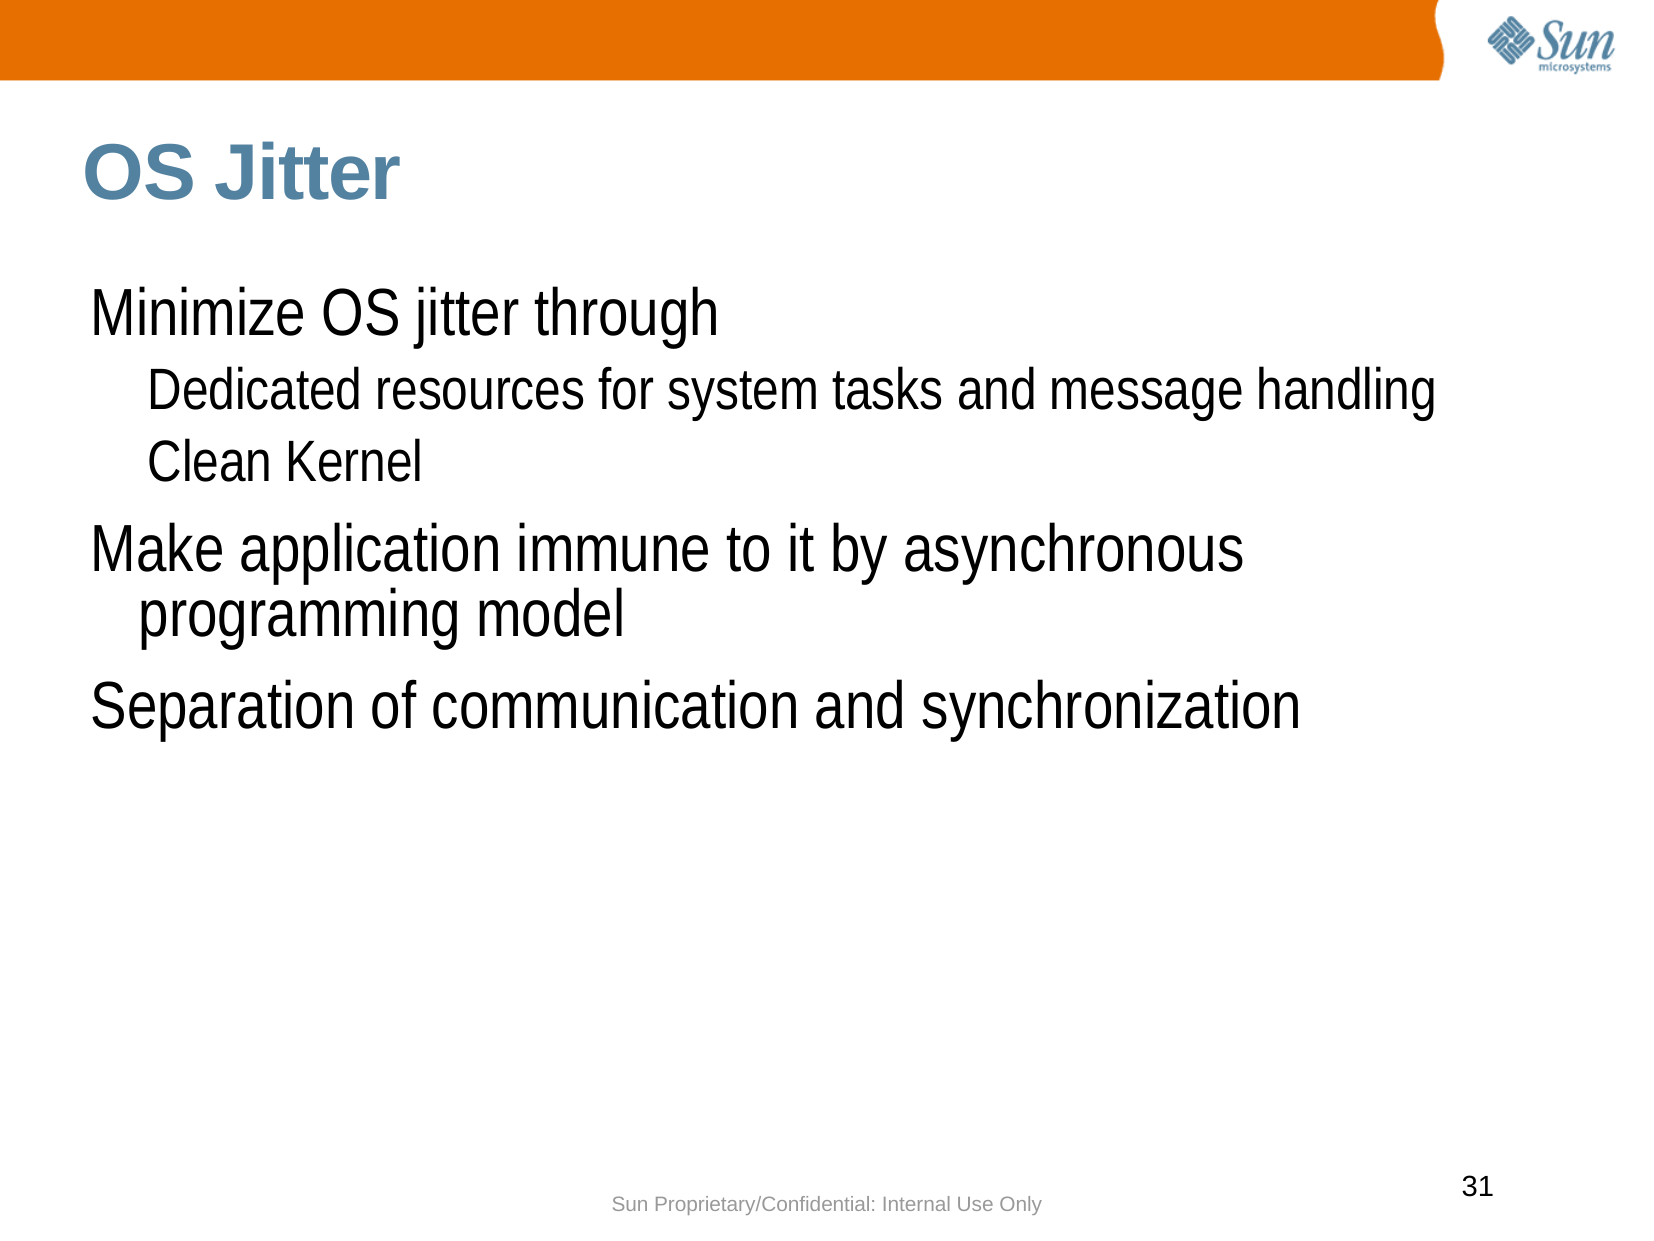

# OS Jitter
Minimize OS jitter through
Dedicated resources for system tasks and message handling
Clean Kernel
Make application immune to it by asynchronous programming model
Separation of communication and synchronization